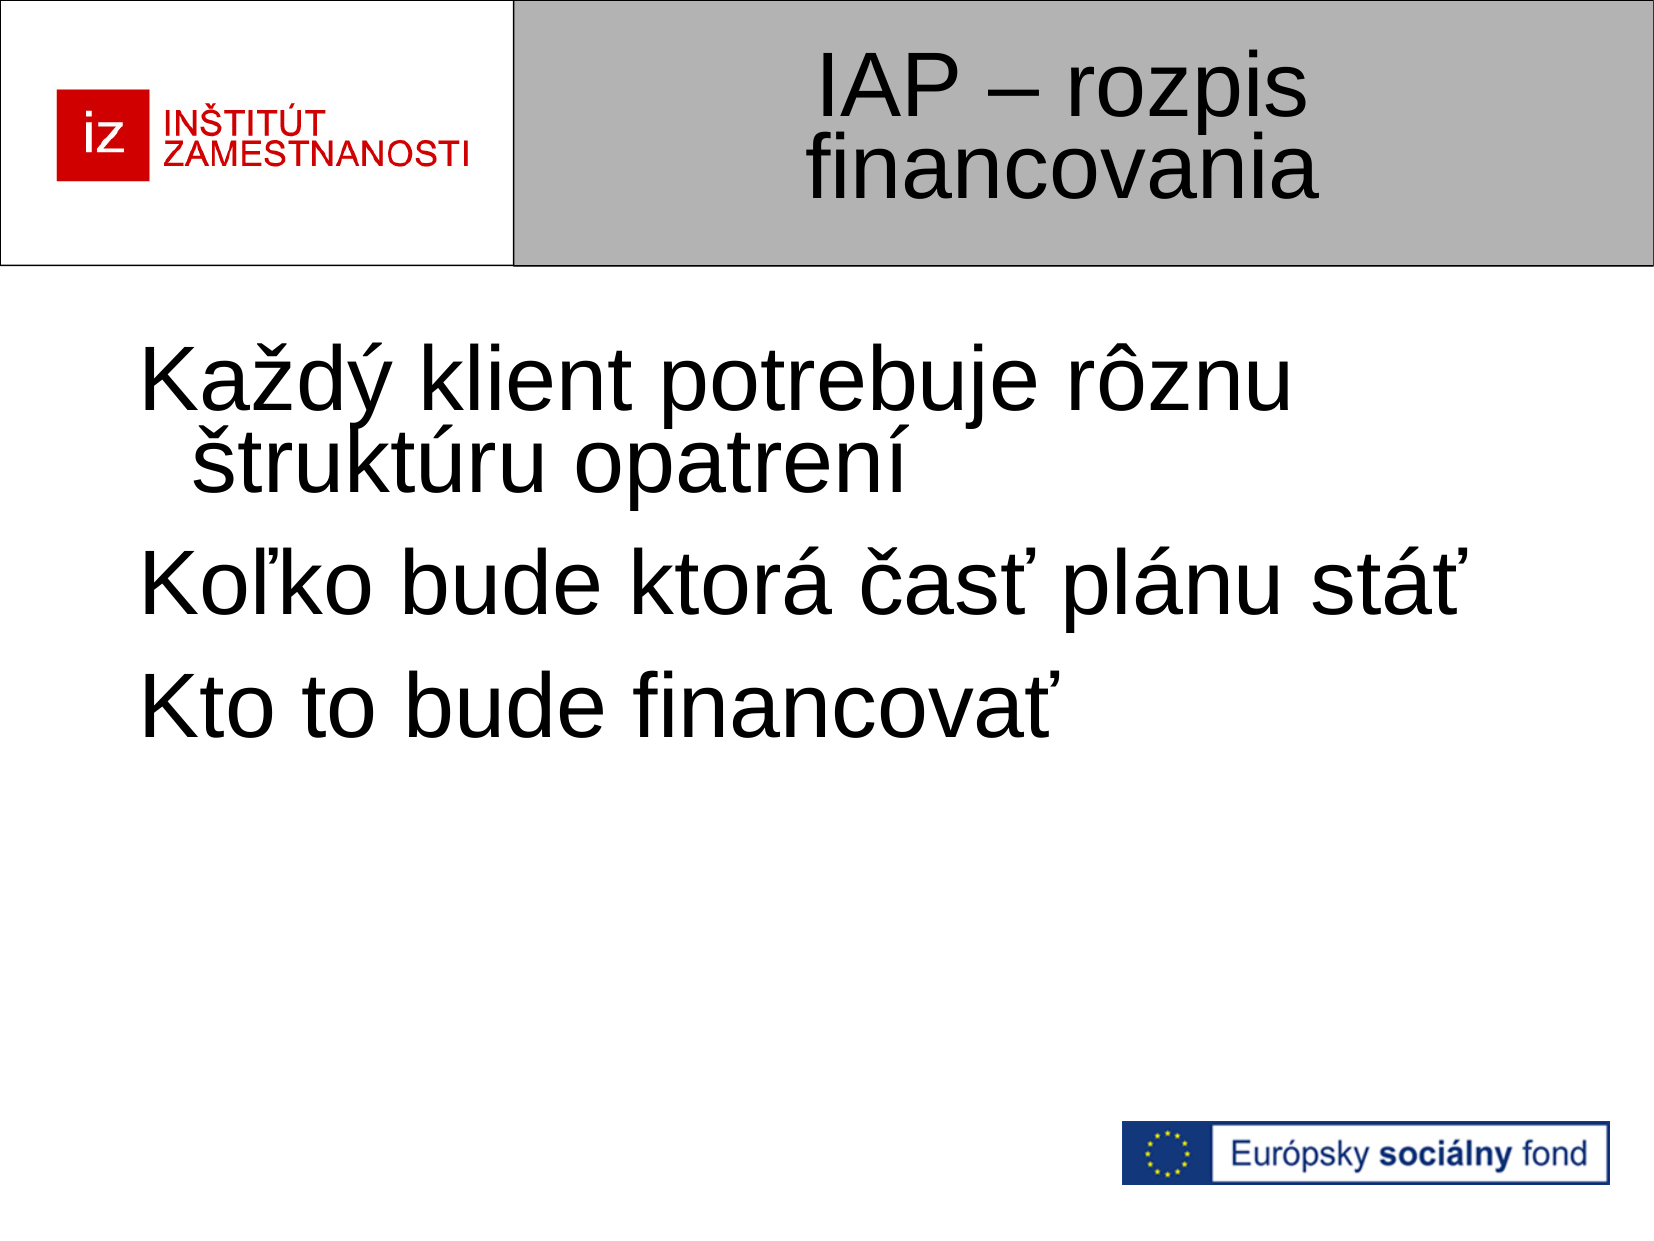

# IAP – rozpis financovania
Každý klient potrebuje rôznu štruktúru opatrení
Koľko bude ktorá časť plánu stáť
Kto to bude financovať